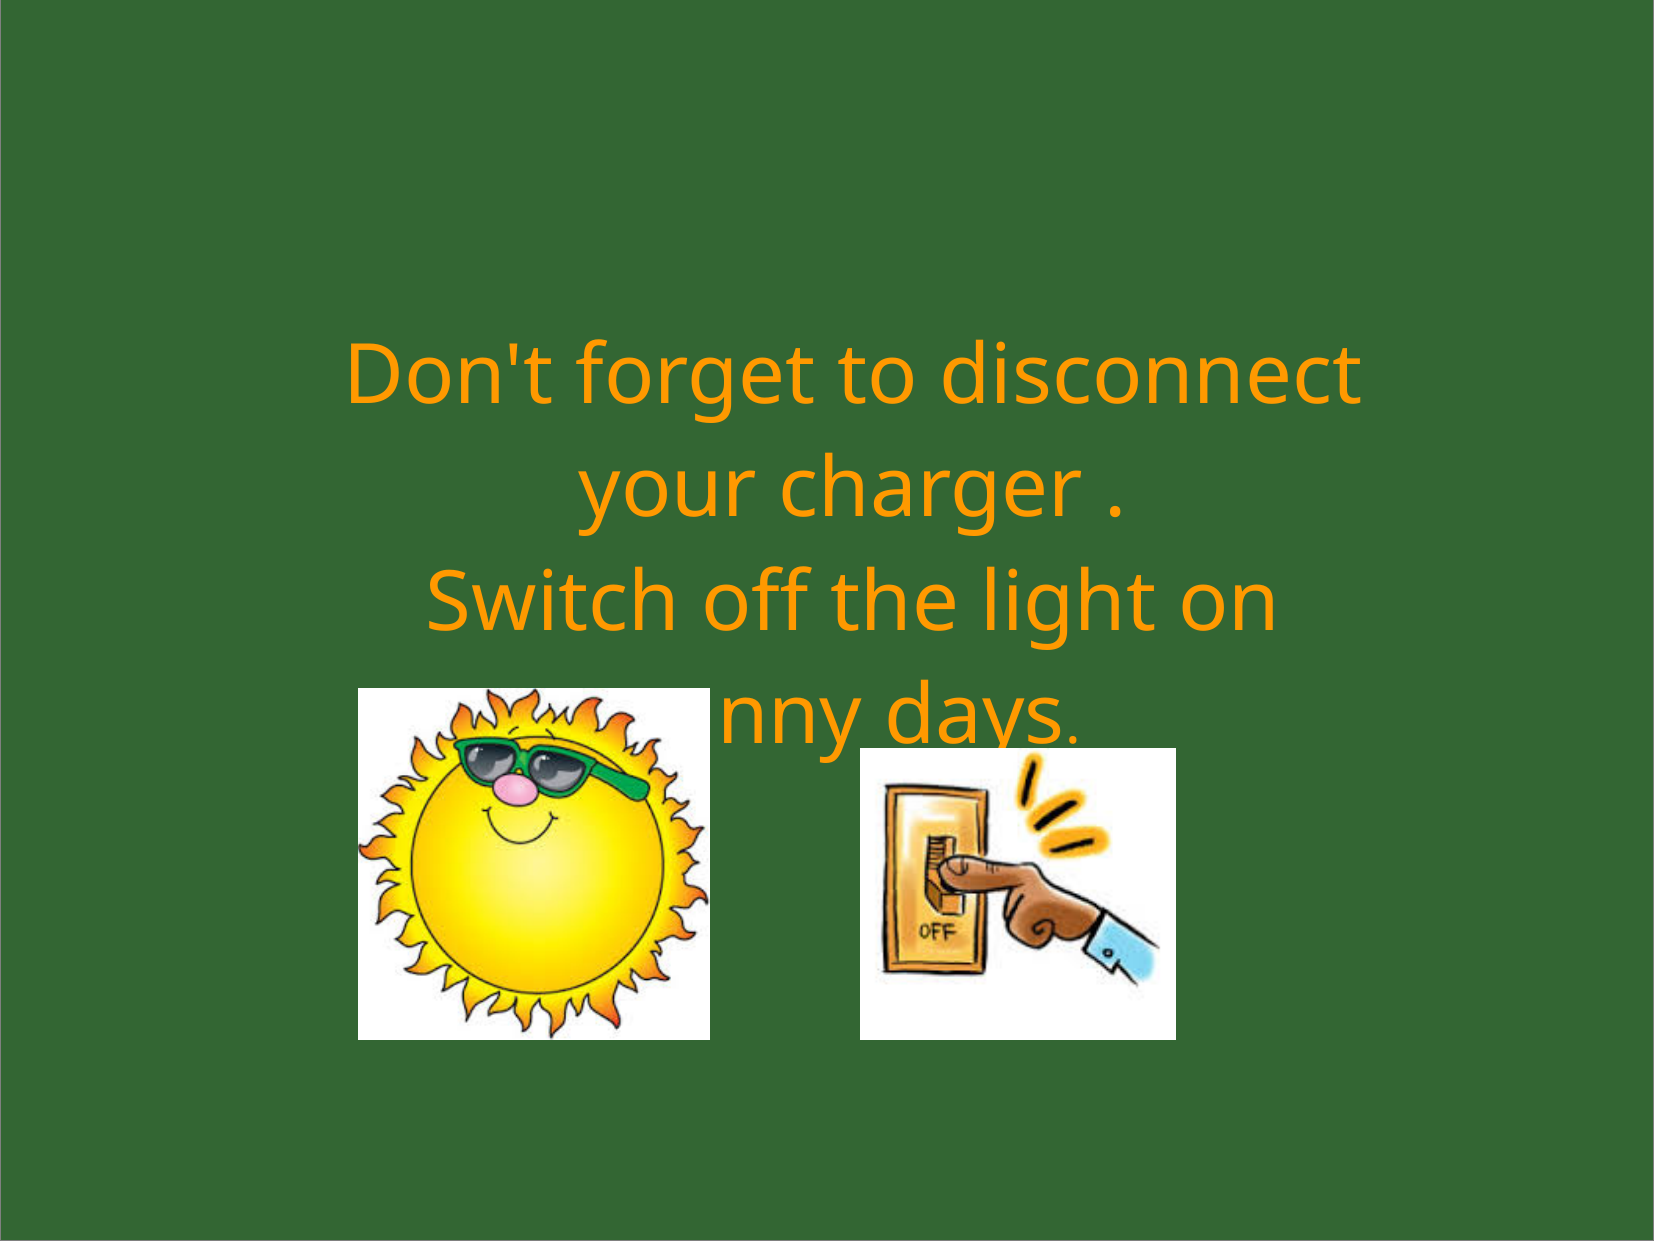

Don't forget to disconnect your charger .
Switch off the light on sunny days.